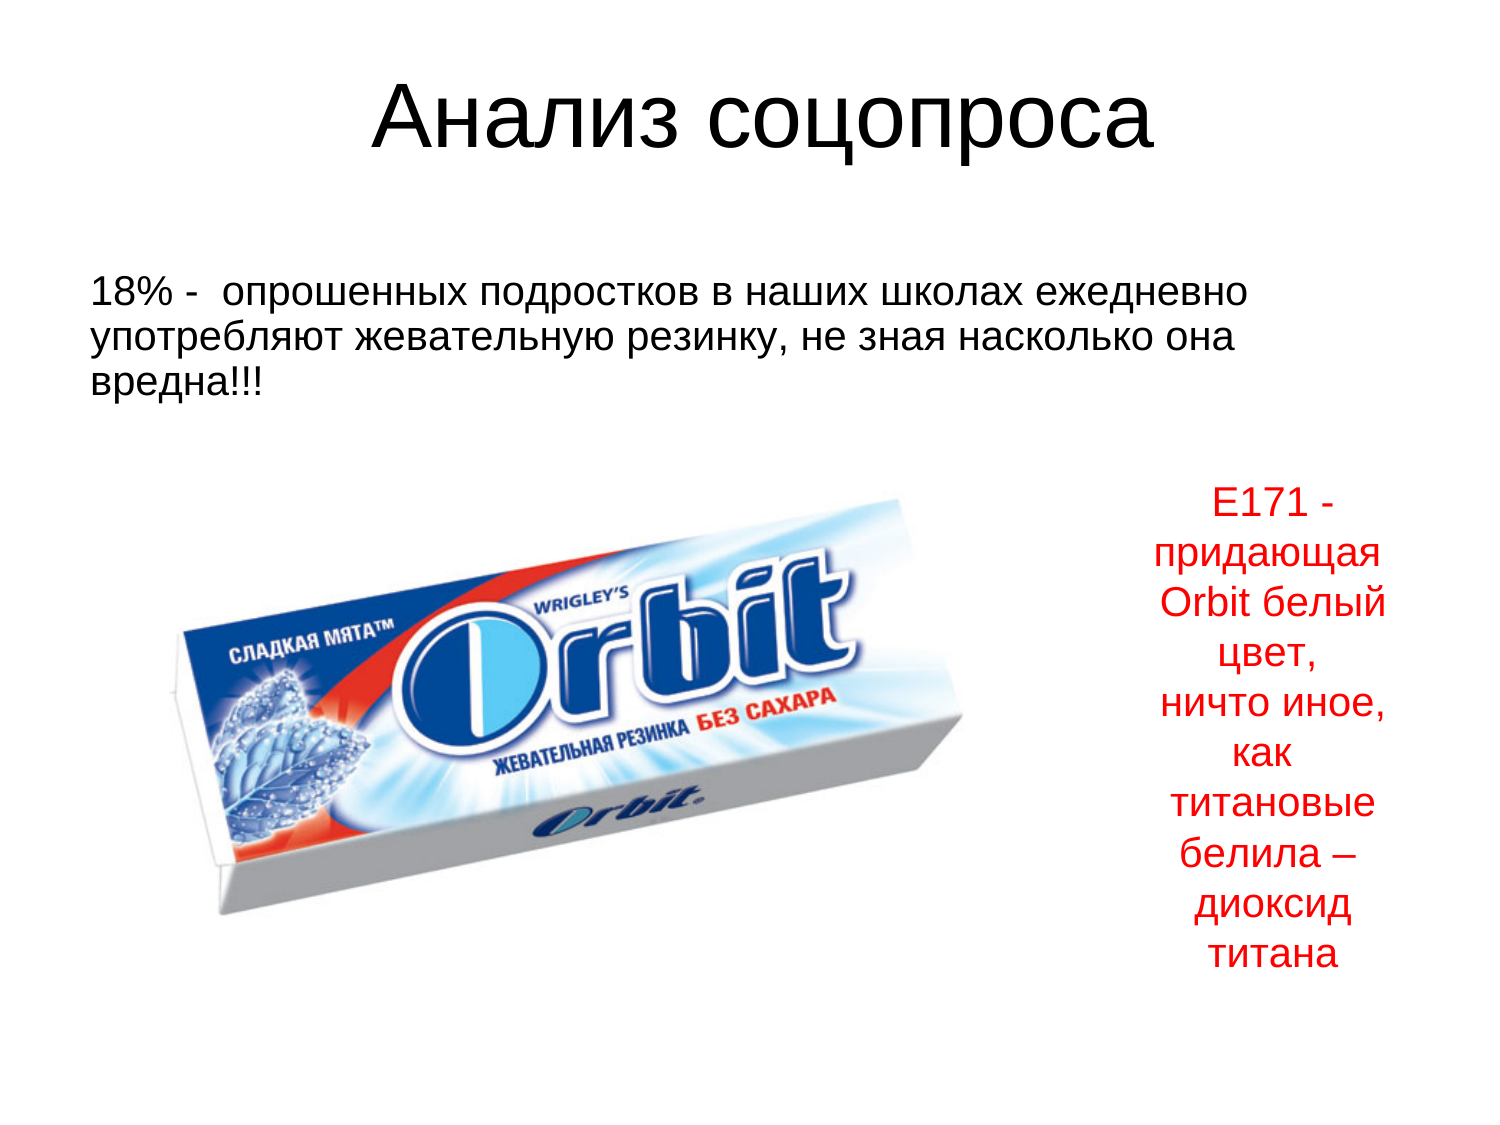

Анализ соцопроса
18% - опрошенных подростков в наших школах ежедневно употребляют жевательную резинку, не зная насколько она вредна!!!
Е171 - придающая
Orbit белый цвет,
ничто иное, как
титановые белила –
диоксид титана